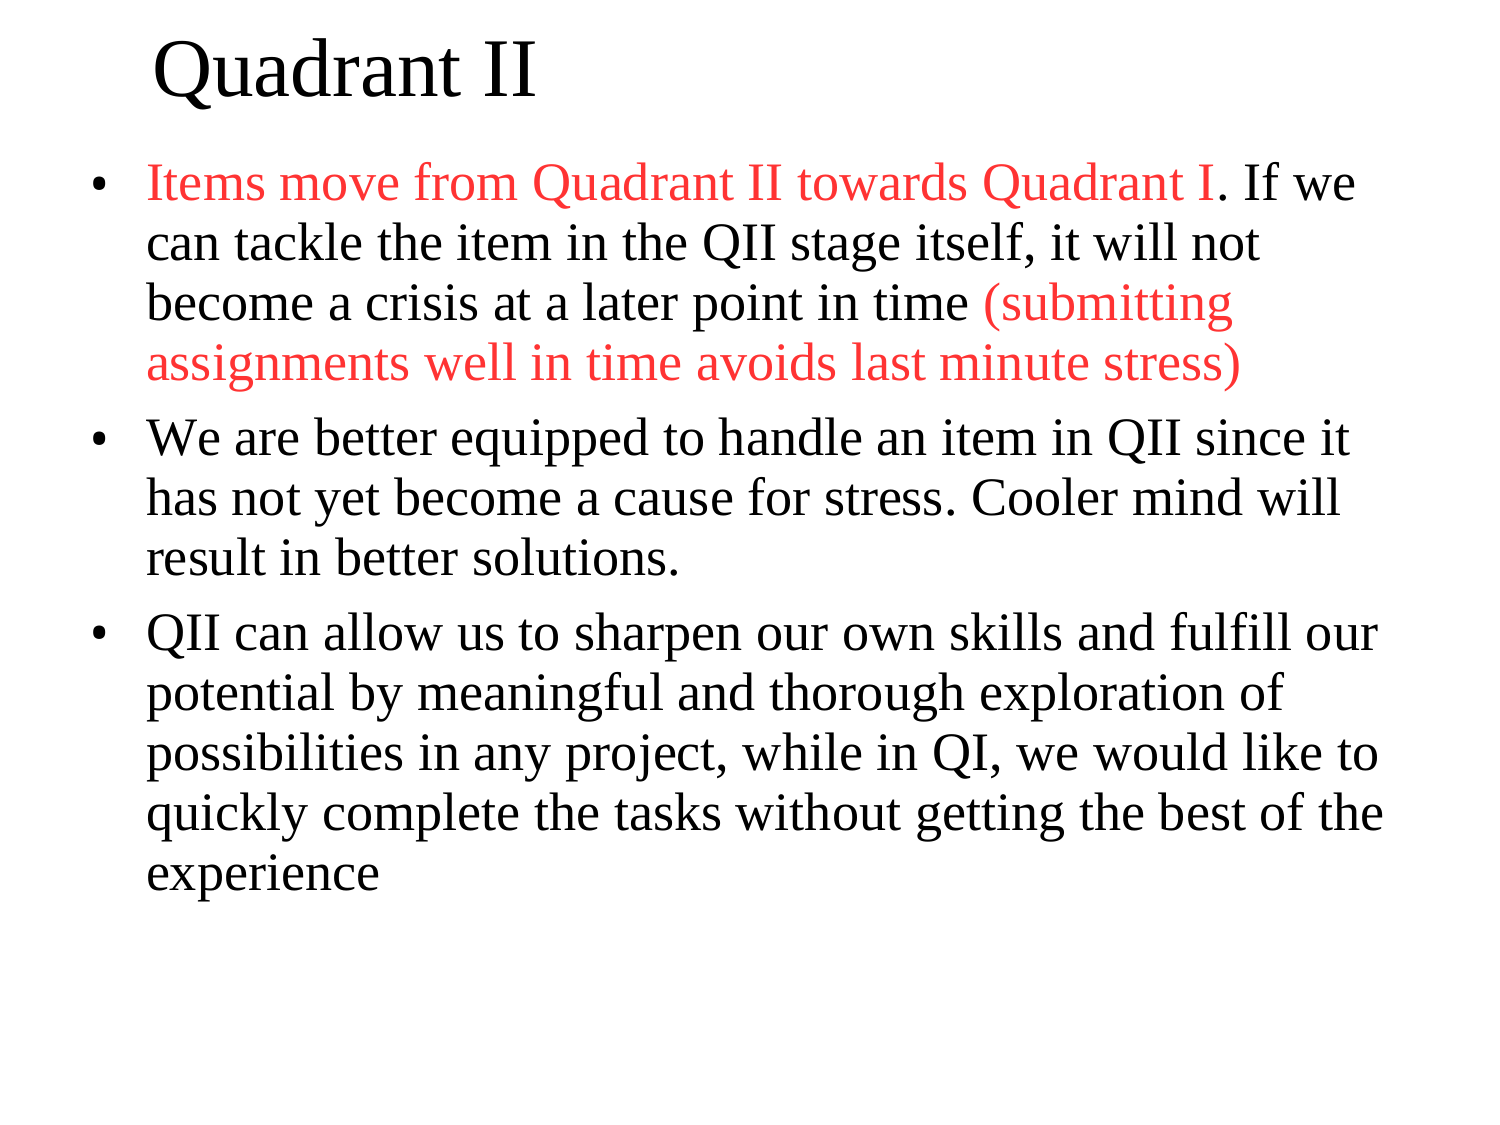

# Quadrant II
Items move from Quadrant II towards Quadrant I. If we can tackle the item in the QII stage itself, it will not become a crisis at a later point in time (submitting assignments well in time avoids last minute stress)
We are better equipped to handle an item in QII since it has not yet become a cause for stress. Cooler mind will result in better solutions.
QII can allow us to sharpen our own skills and fulfill our potential by meaningful and thorough exploration of possibilities in any project, while in QI, we would like to quickly complete the tasks without getting the best of the experience